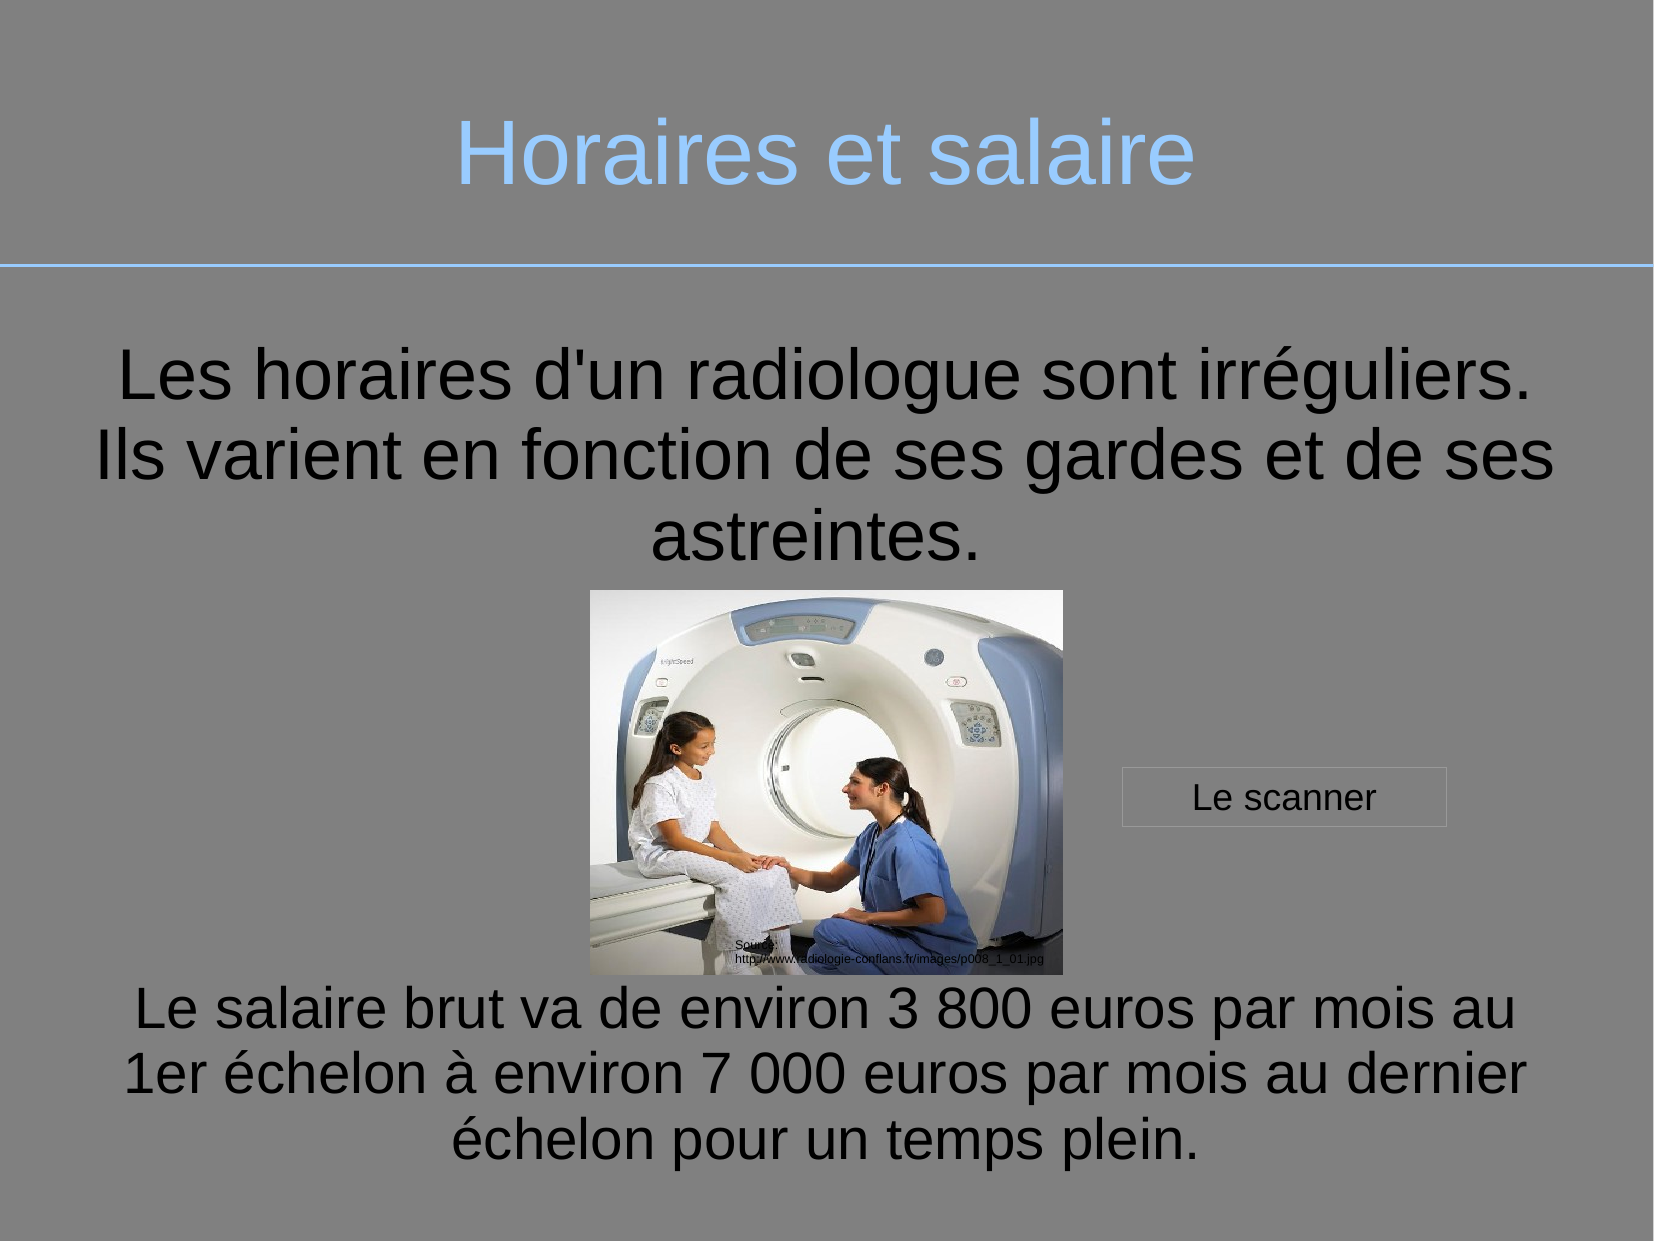

# Horaires et salaire
Les horaires d'un radiologue sont irréguliers. Ils varient en fonction de ses gardes et de ses astreintes.
Le salaire brut va de environ 3 800 euros par mois au 1er échelon à environ 7 000 euros par mois au dernier échelon pour un temps plein.
Le scanner
Source: http://www.radiologie-conflans.fr/images/p008_1_01.jpg